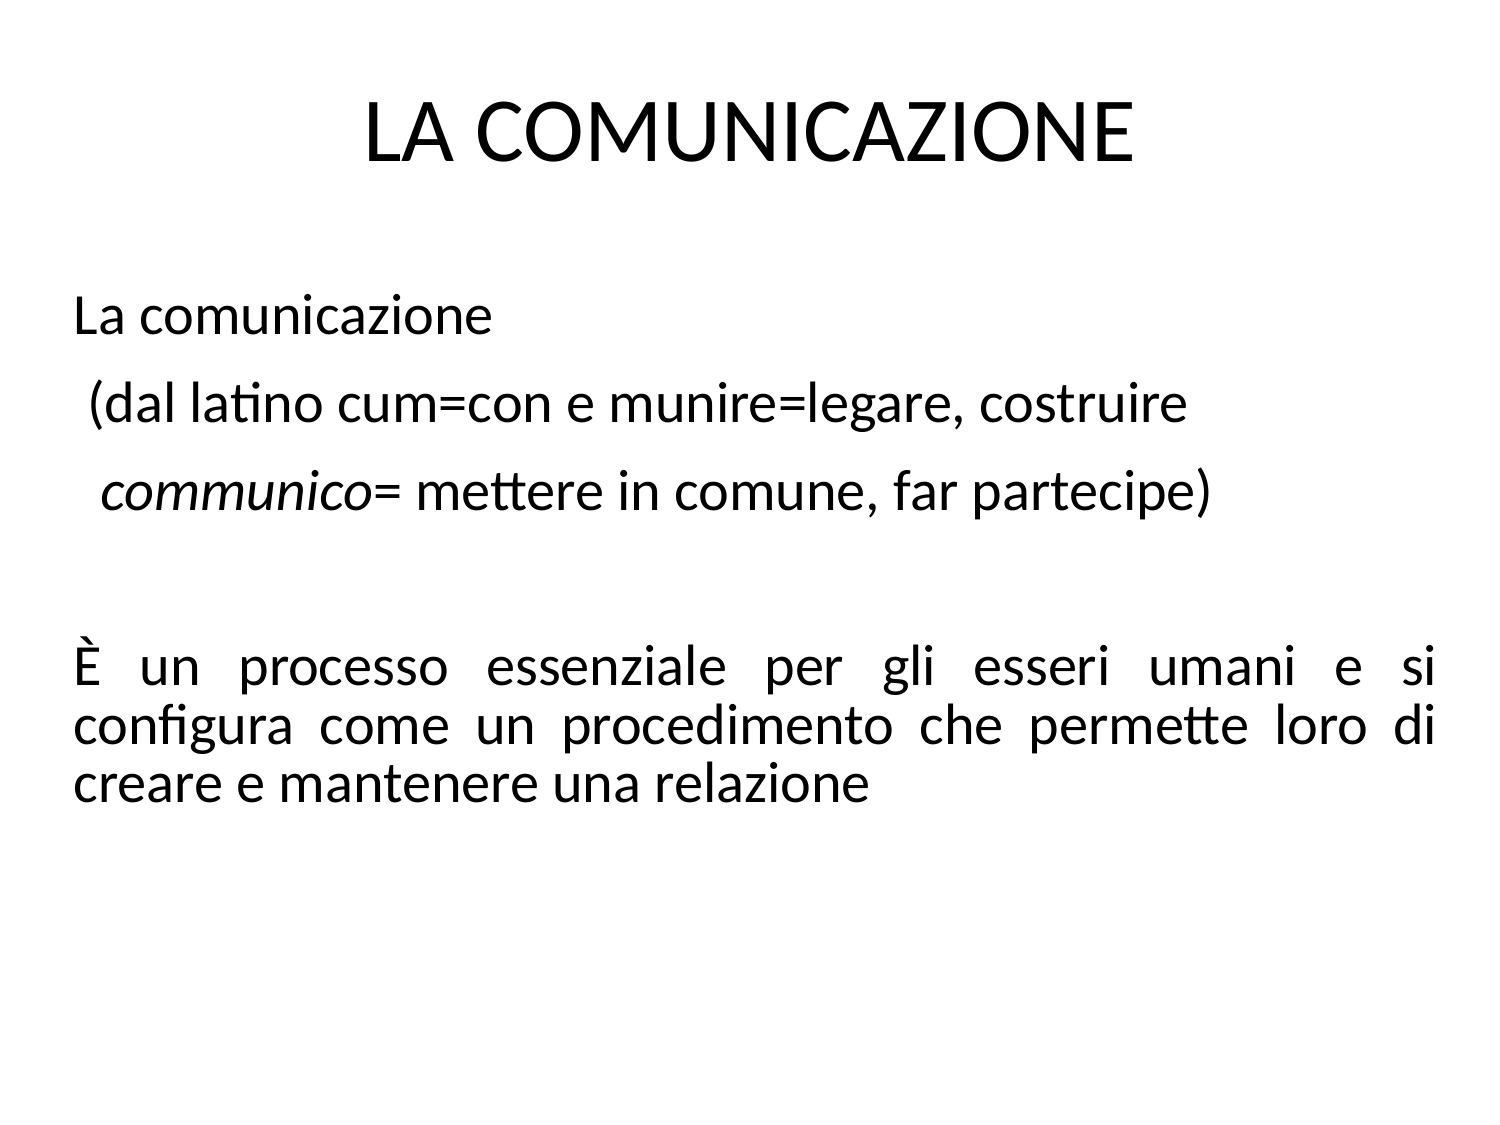

# LA COMUNICAZIONE
La comunicazione
 (dal latino cum=con e munire=legare, costruire
 communico= mettere in comune, far partecipe)
È un processo essenziale per gli esseri umani e si configura come un procedimento che permette loro di creare e mantenere una relazione